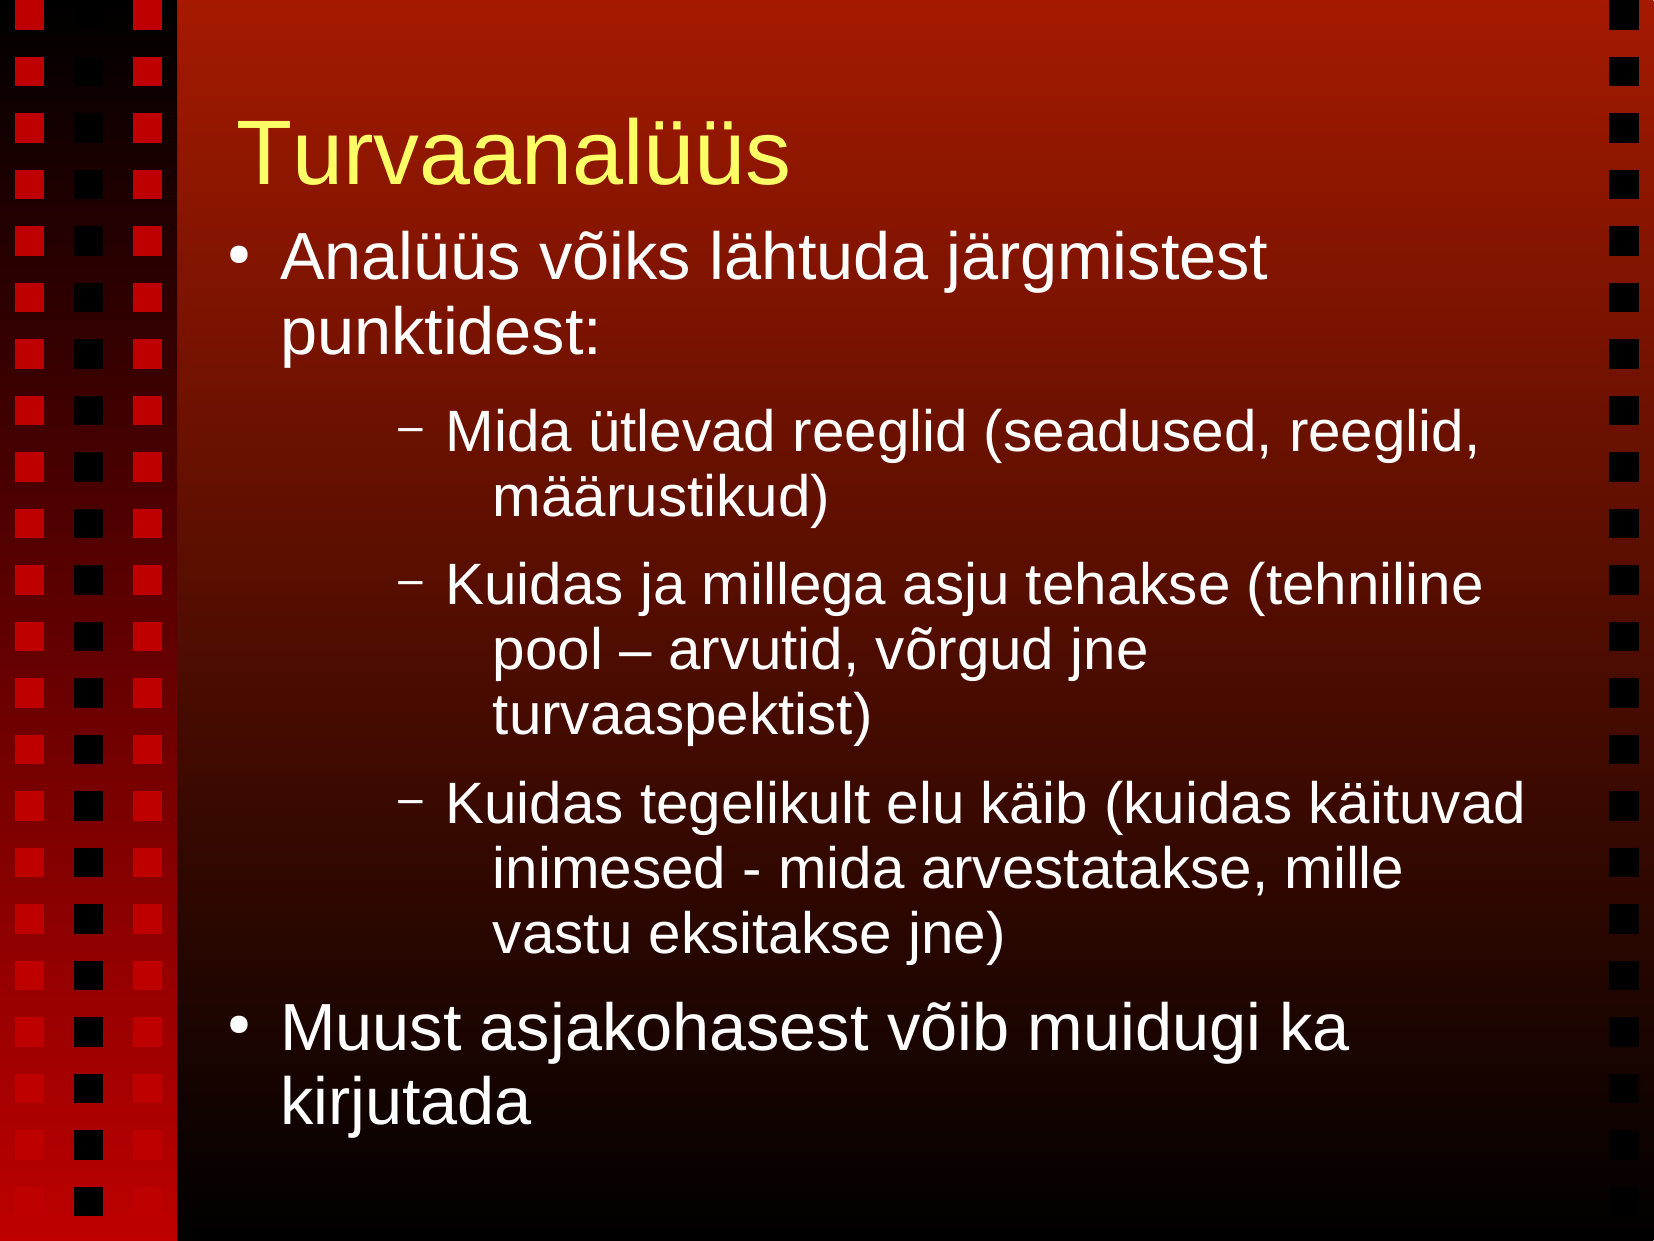

# Turvaanalüüs
Analüüs võiks lähtuda järgmistest punktidest:
Mida ütlevad reeglid (seadused, reeglid, määrustikud)
Kuidas ja millega asju tehakse (tehniline pool – arvutid, võrgud jne turvaaspektist)
Kuidas tegelikult elu käib (kuidas käituvad inimesed - mida arvestatakse, mille vastu eksitakse jne)
Muust asjakohasest võib muidugi ka kirjutada